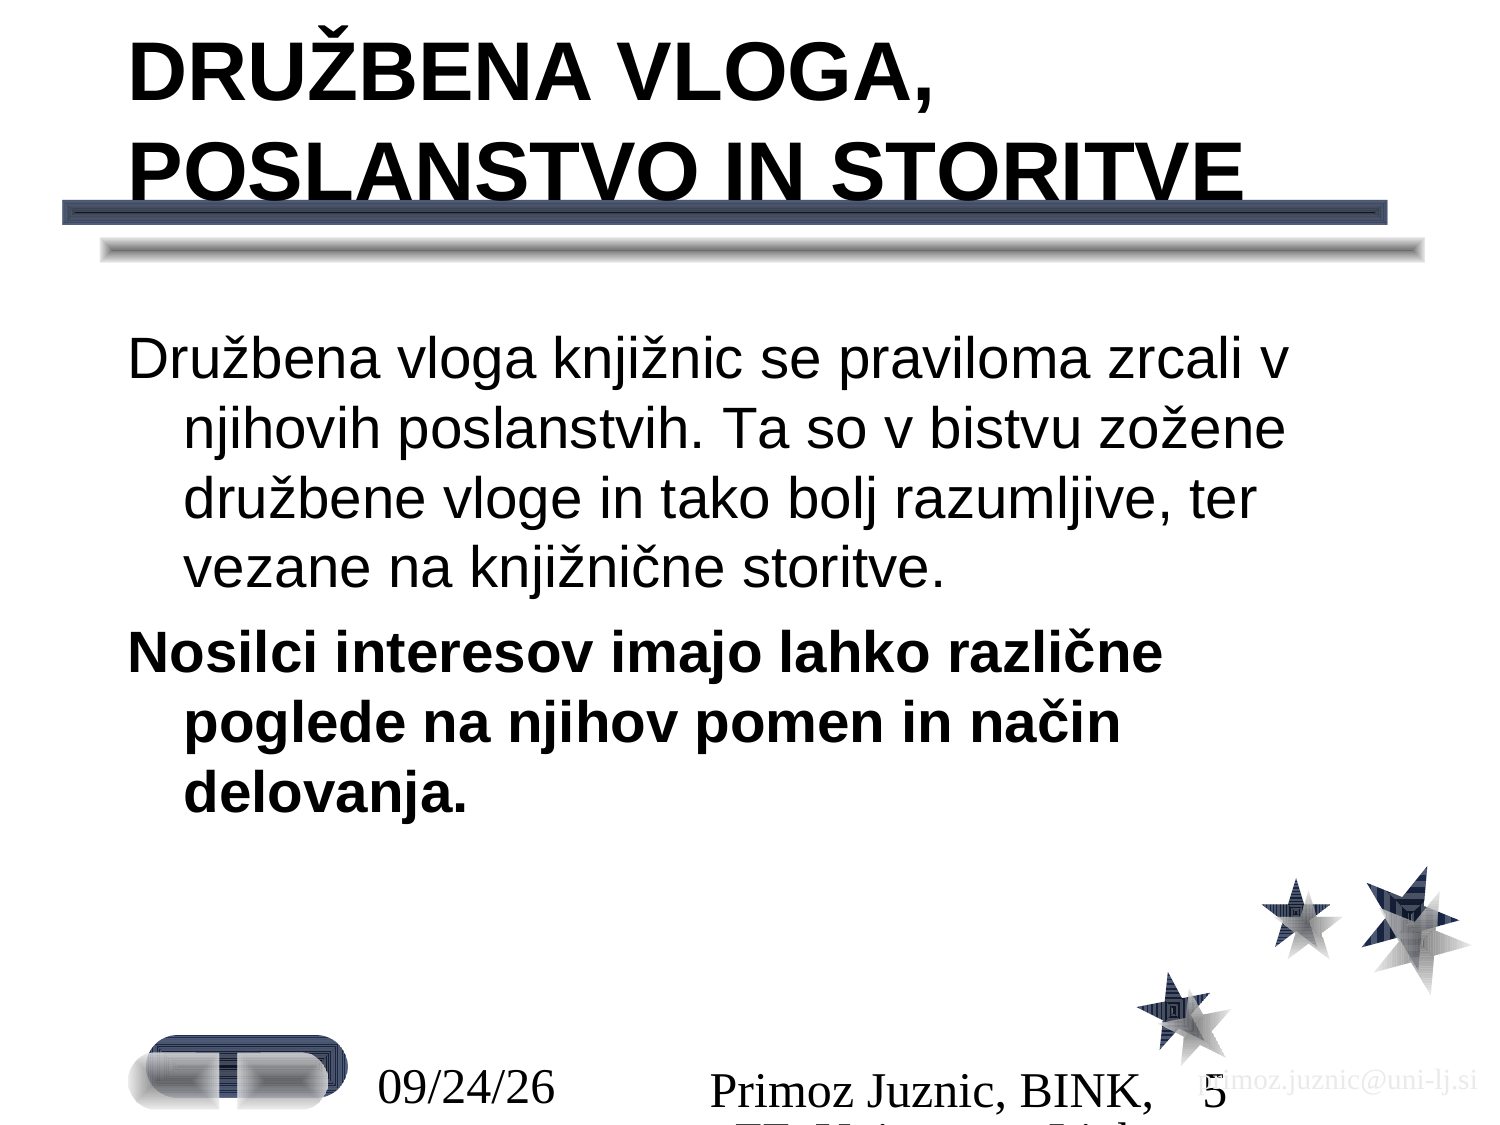

# DRUŽBENA VLOGA, POSLANSTVO IN STORITVE
Družbena vloga knjižnic se praviloma zrcali v njihovih poslanstvih. Ta so v bistvu zožene družbene vloge in tako bolj razumljive, ter vezane na knjižnične storitve.
Nosilci interesov imajo lahko različne poglede na njihov pomen in način delovanja.
Primoz Juznic, BINK, FF, Univerza v Ljubljani
5